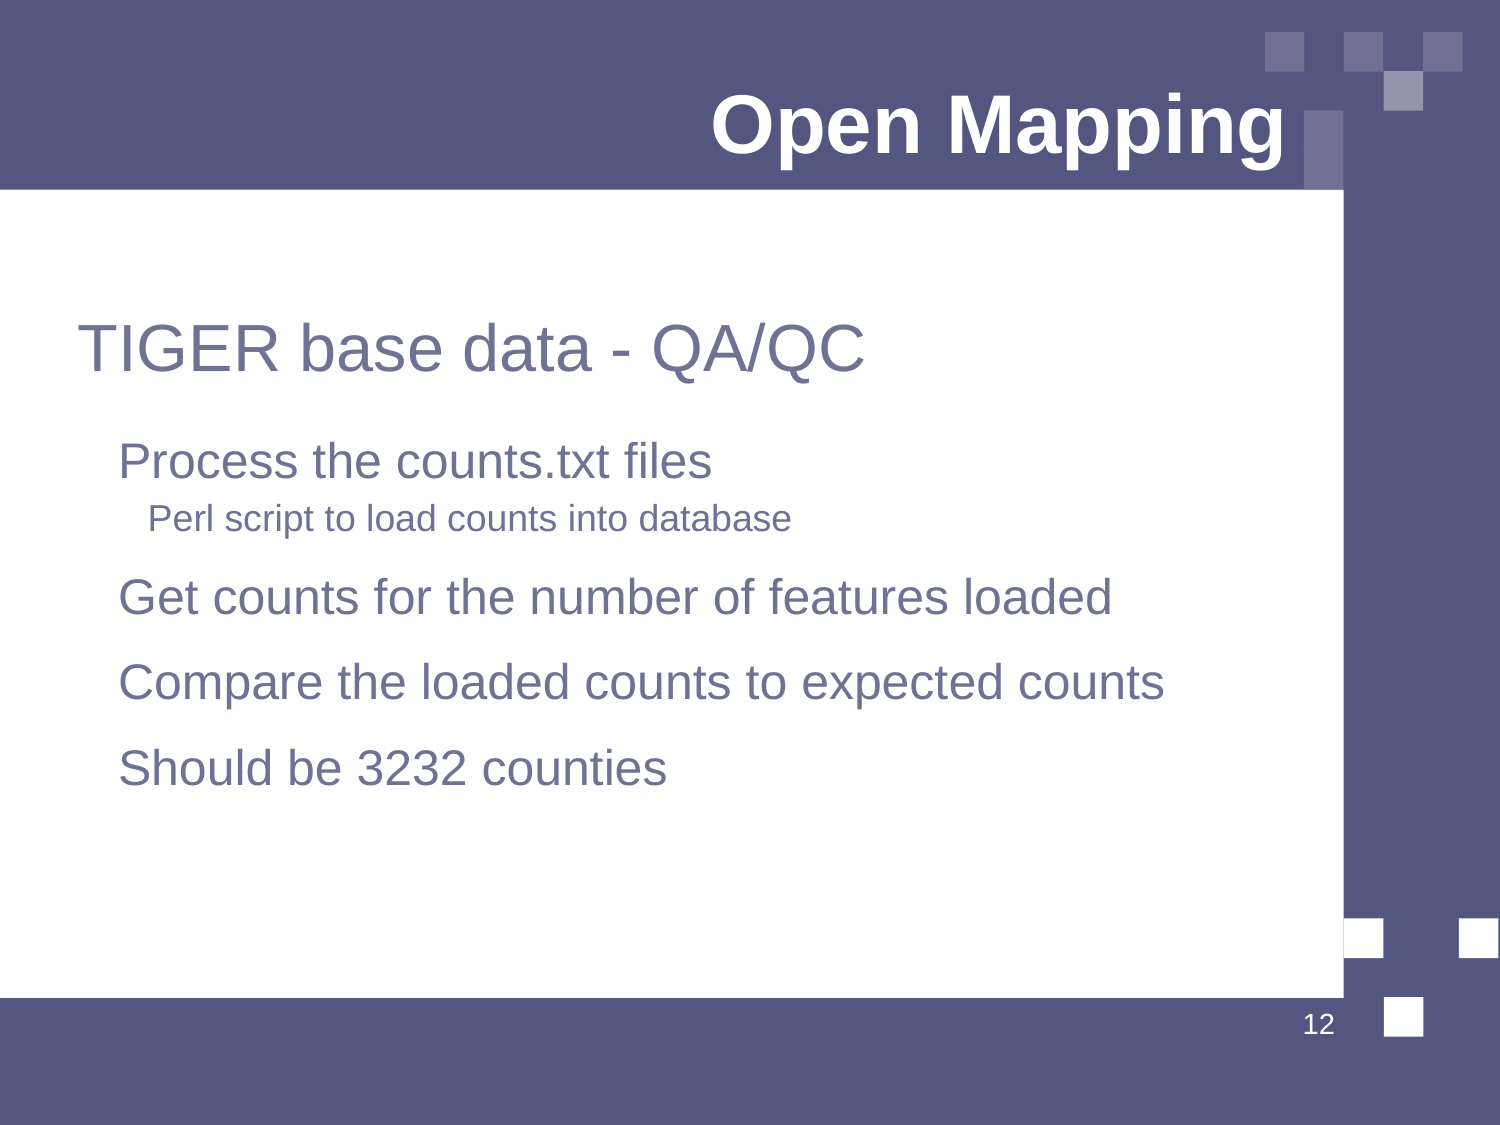

# Open Mapping
 TIGER base data - QA/QC
Process the counts.txt files
Perl script to load counts into database
Get counts for the number of features loaded
Compare the loaded counts to expected counts
Should be 3232 counties
12